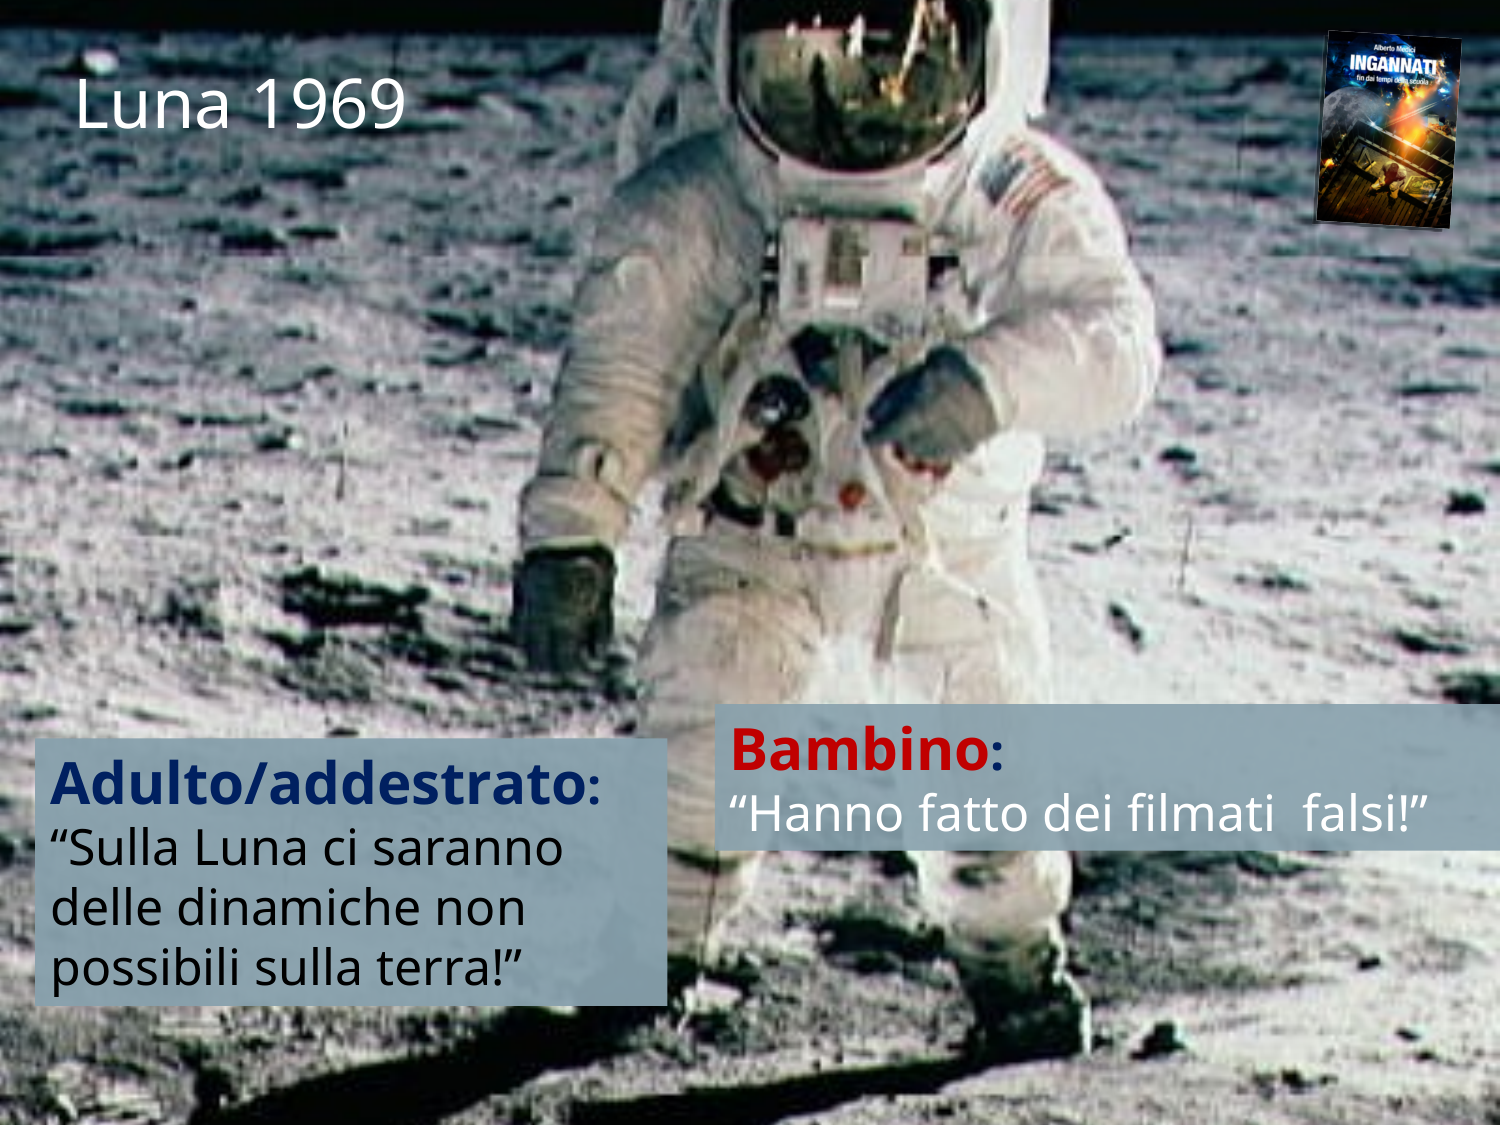

# Luna 1969
Bambino:
“Hanno fatto dei filmati falsi!”
Adulto/addestrato:
“Sulla Luna ci saranno delle dinamiche non possibili sulla terra!”